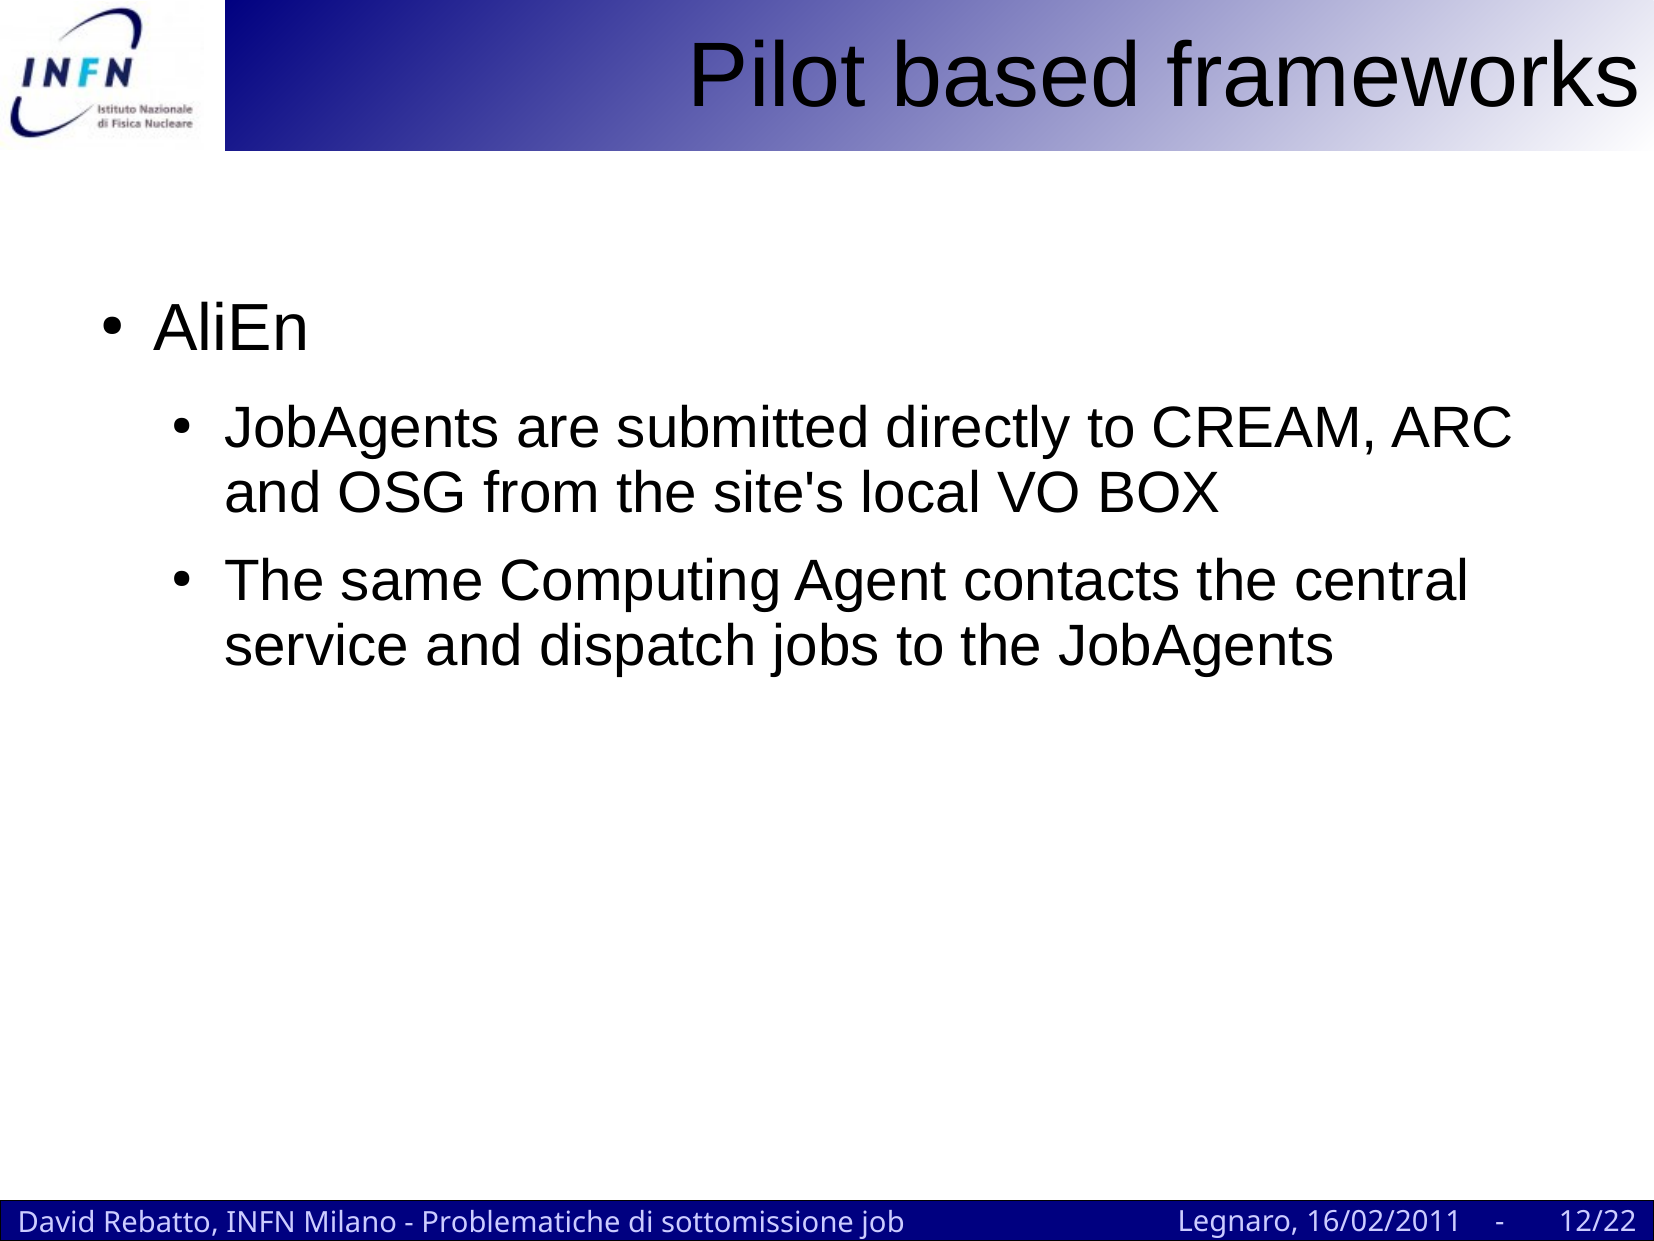

# Pilot based frameworks
AliEn
JobAgents are submitted directly to CREAM, ARC and OSG from the site's local VO BOX
The same Computing Agent contacts the central service and dispatch jobs to the JobAgents
Legnaro, 16/02/2011
12
David Rebatto, INFN Milano - Problematiche di sottomissione job